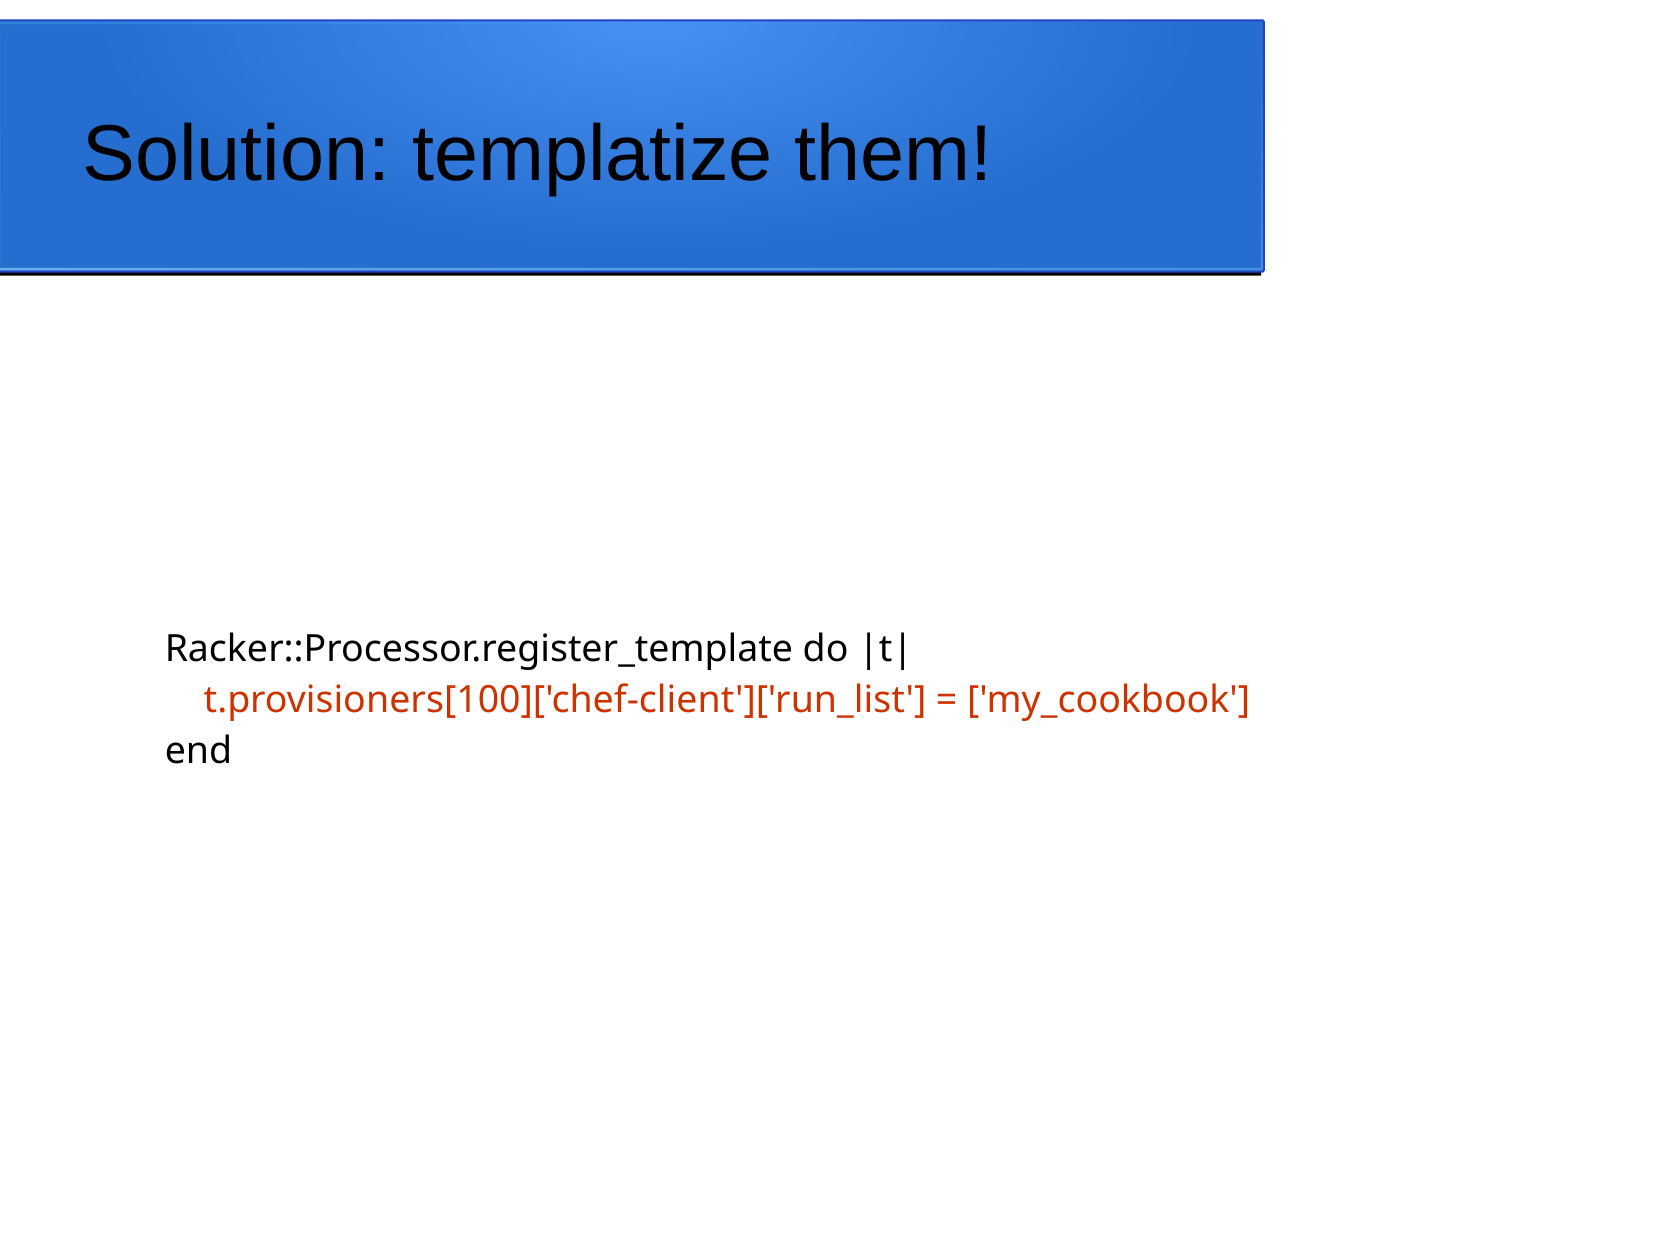

# Solution: templatize them!
Racker::Processor.register_template do |t|
 t.provisioners[100]['chef-client']['run_list'] = ['my_cookbook']
end